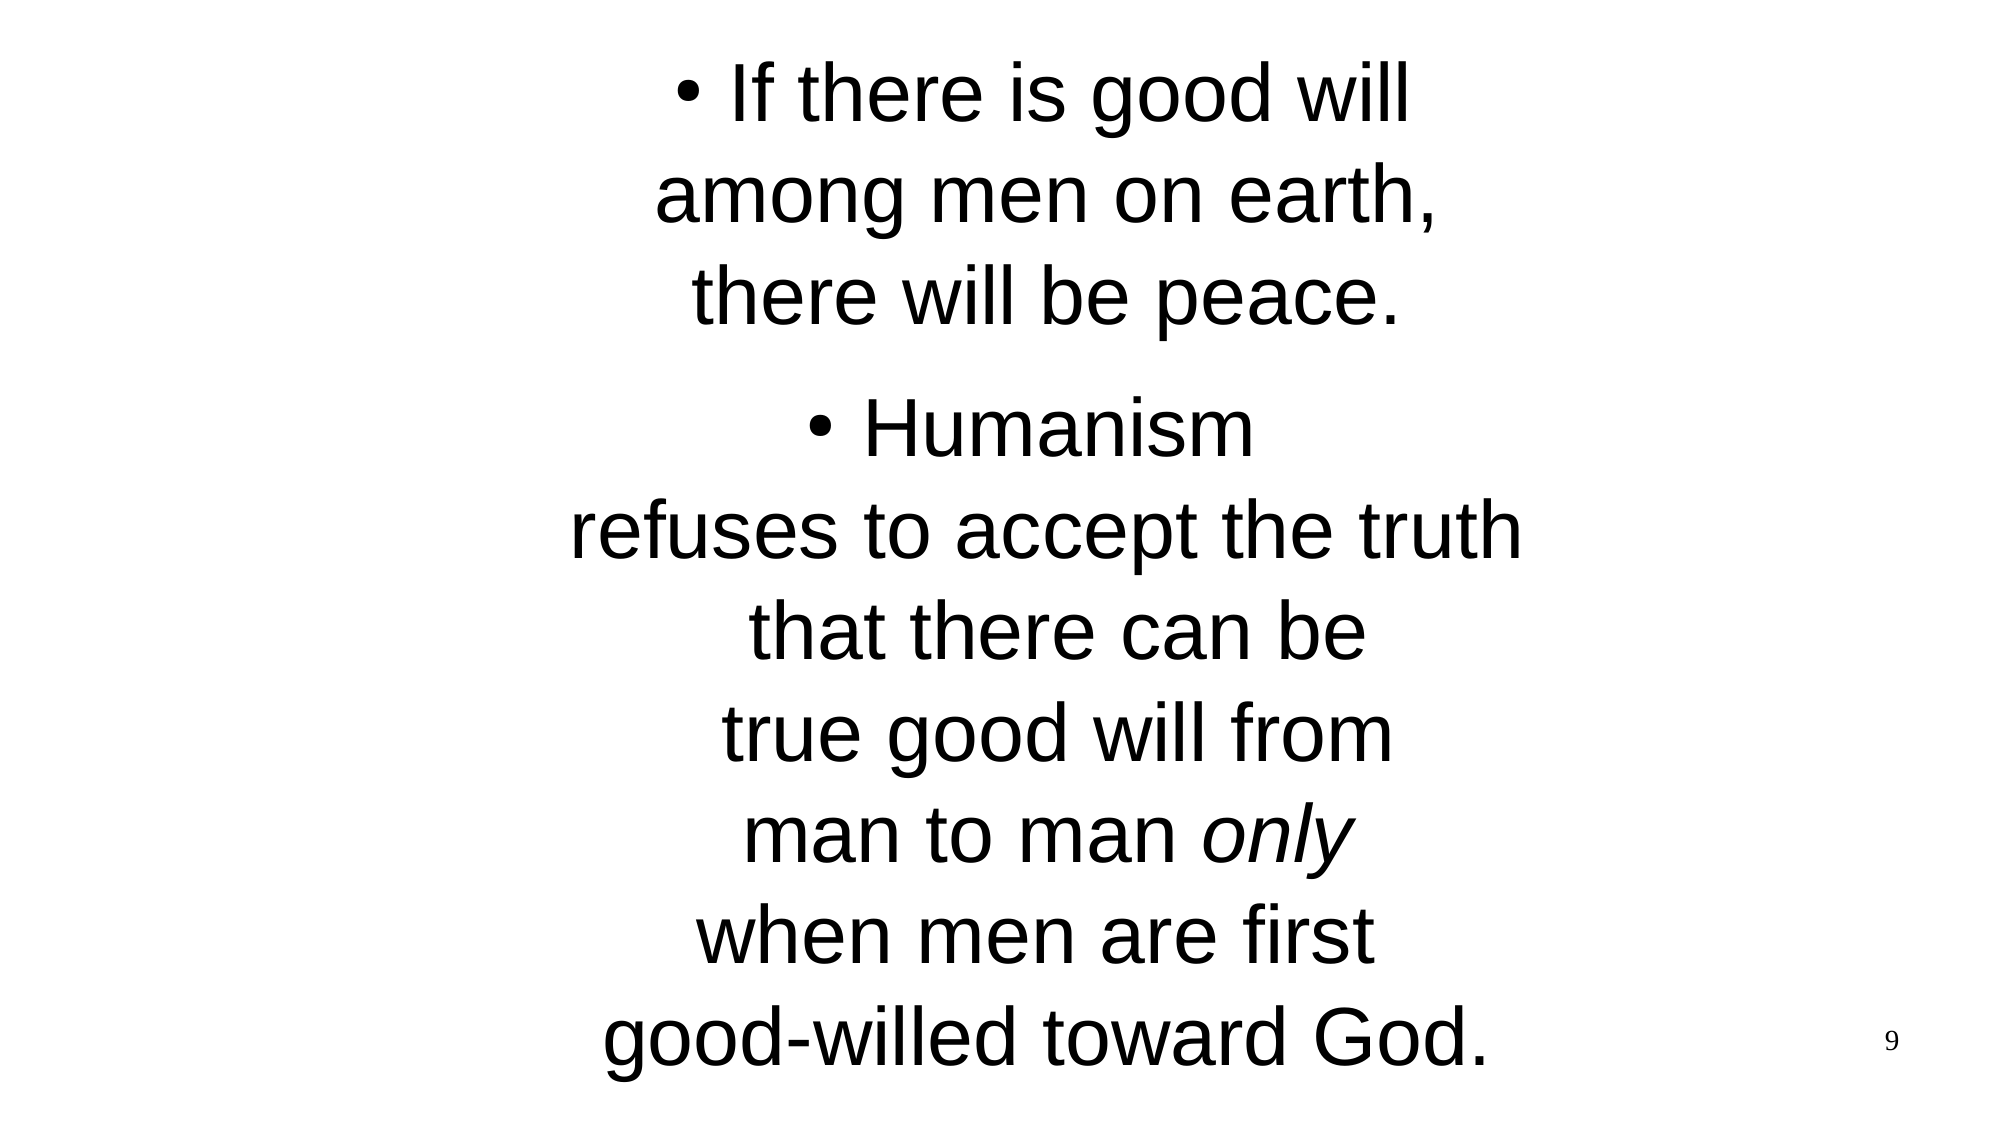

# If there is good will among men on earth, there will be peace.
Humanism
refuses to accept the truth
 that there can be
 true good will from
 man to man only
when men are first
good-willed toward God.
9